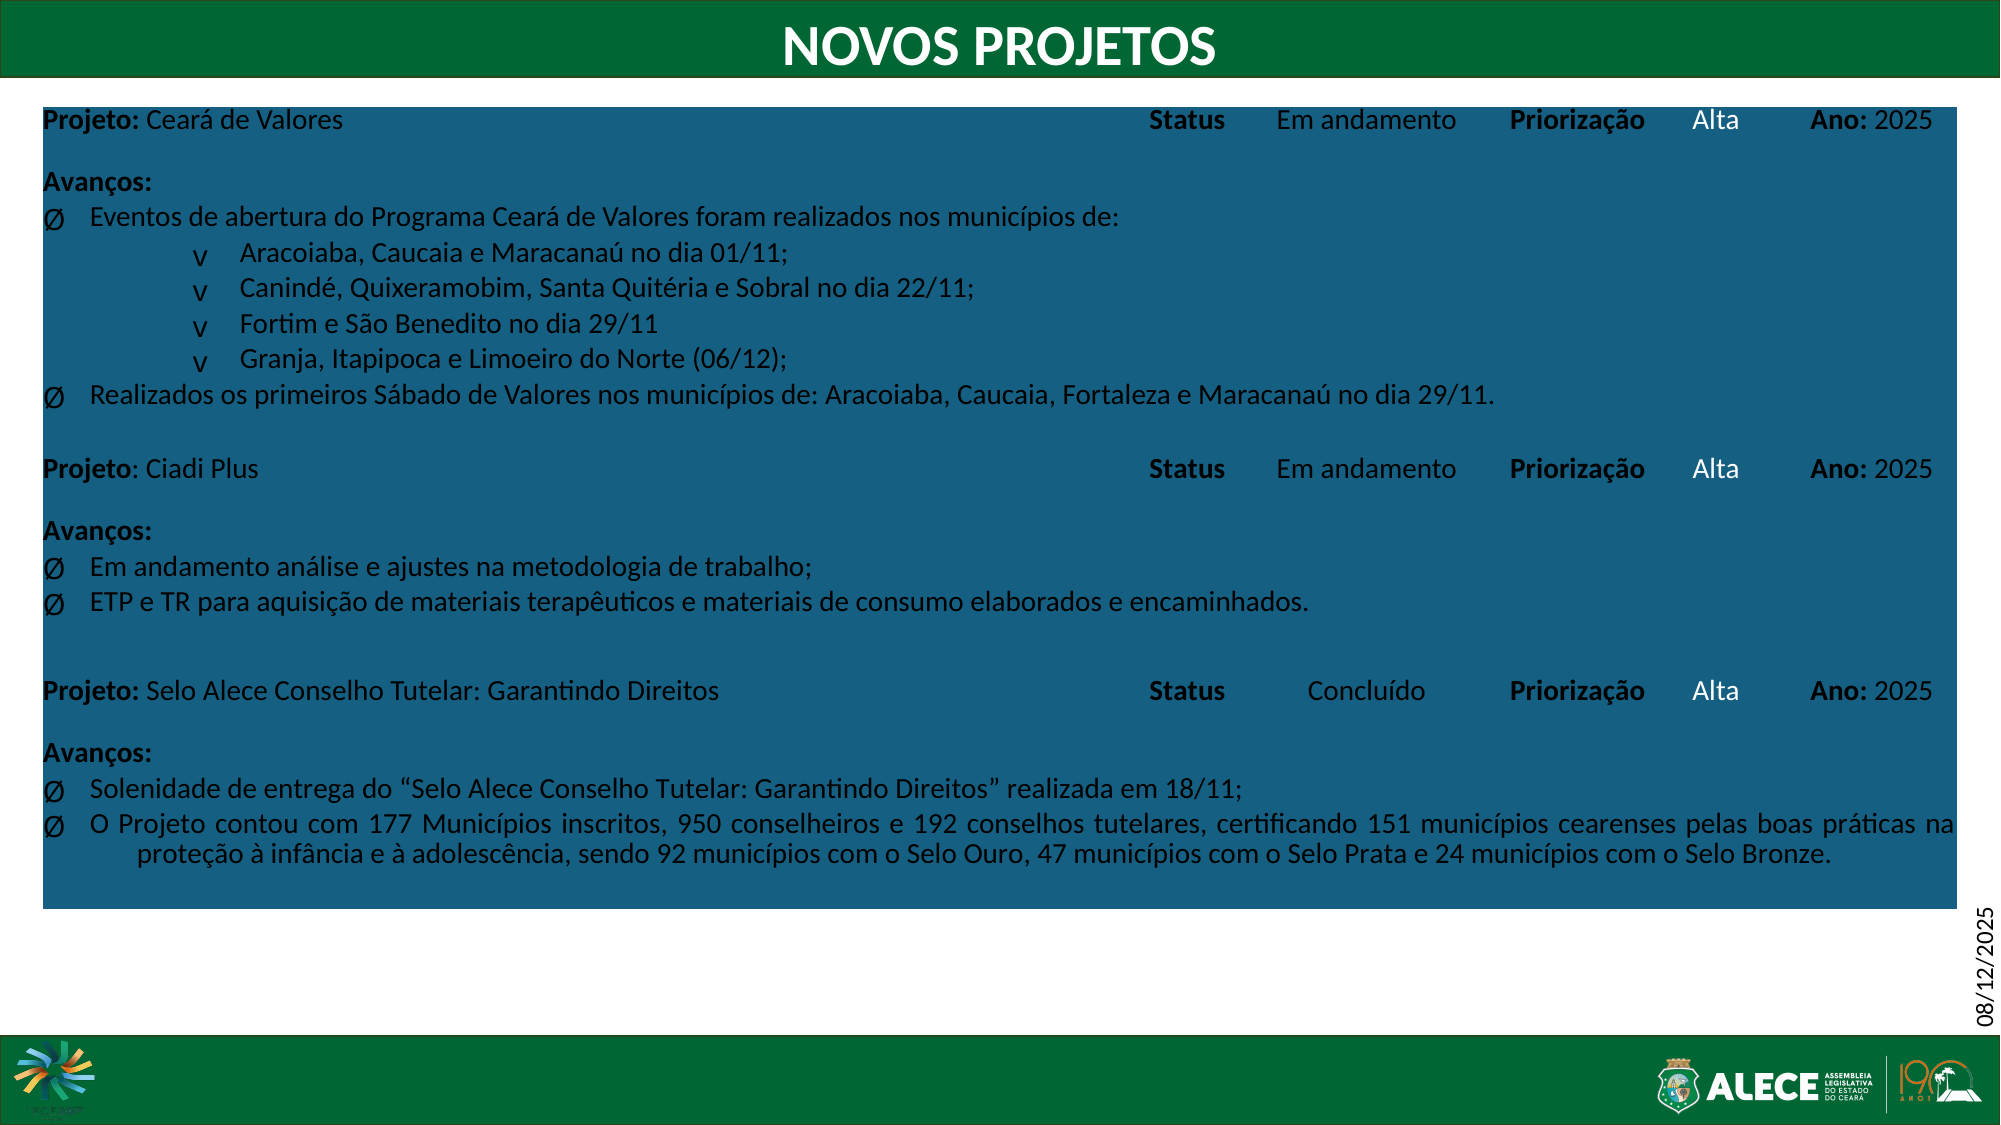

NOVOS PROJETOS
| Projeto: Ceará de Valores | Status | Em andamento | Priorização | Alta | Ano: 2025 |
| --- | --- | --- | --- | --- | --- |
| Avanços: Eventos de abertura do Programa Ceará de Valores foram realizados nos municípios de: Aracoiaba, Caucaia e Maracanaú no dia 01/11; Canindé, Quixeramobim, Santa Quitéria e Sobral no dia 22/11; Fortim e São Benedito no dia 29/11 Granja, Itapipoca e Limoeiro do Norte (06/12); Realizados os primeiros Sábado de Valores nos municípios de: Aracoiaba, Caucaia, Fortaleza e Maracanaú no dia 29/11. | | | | | |
| Projeto: Ciadi Plus | Status | Em andamento | Priorização | Alta | Ano: 2025 |
| Avanços: Em andamento análise e ajustes na metodologia de trabalho; ETP e TR para aquisição de materiais terapêuticos e materiais de consumo elaborados e encaminhados. | | | | | |
| Projeto: Selo Alece Conselho Tutelar: Garantindo Direitos | Status | Concluído | Priorização | Alta | Ano: 2025 |
| Avanços: Solenidade de entrega do “Selo Alece Conselho Tutelar: Garantindo Direitos” realizada em 18/11; O Projeto contou com 177 Municípios inscritos, 950 conselheiros e 192 conselhos tutelares, certificando 151 municípios cearenses pelas boas práticas na proteção à infância e à adolescência, sendo 92 municípios com o Selo Ouro, 47 municípios com o Selo Prata e 24 municípios com o Selo Bronze. | | | | | |
08/12/2025